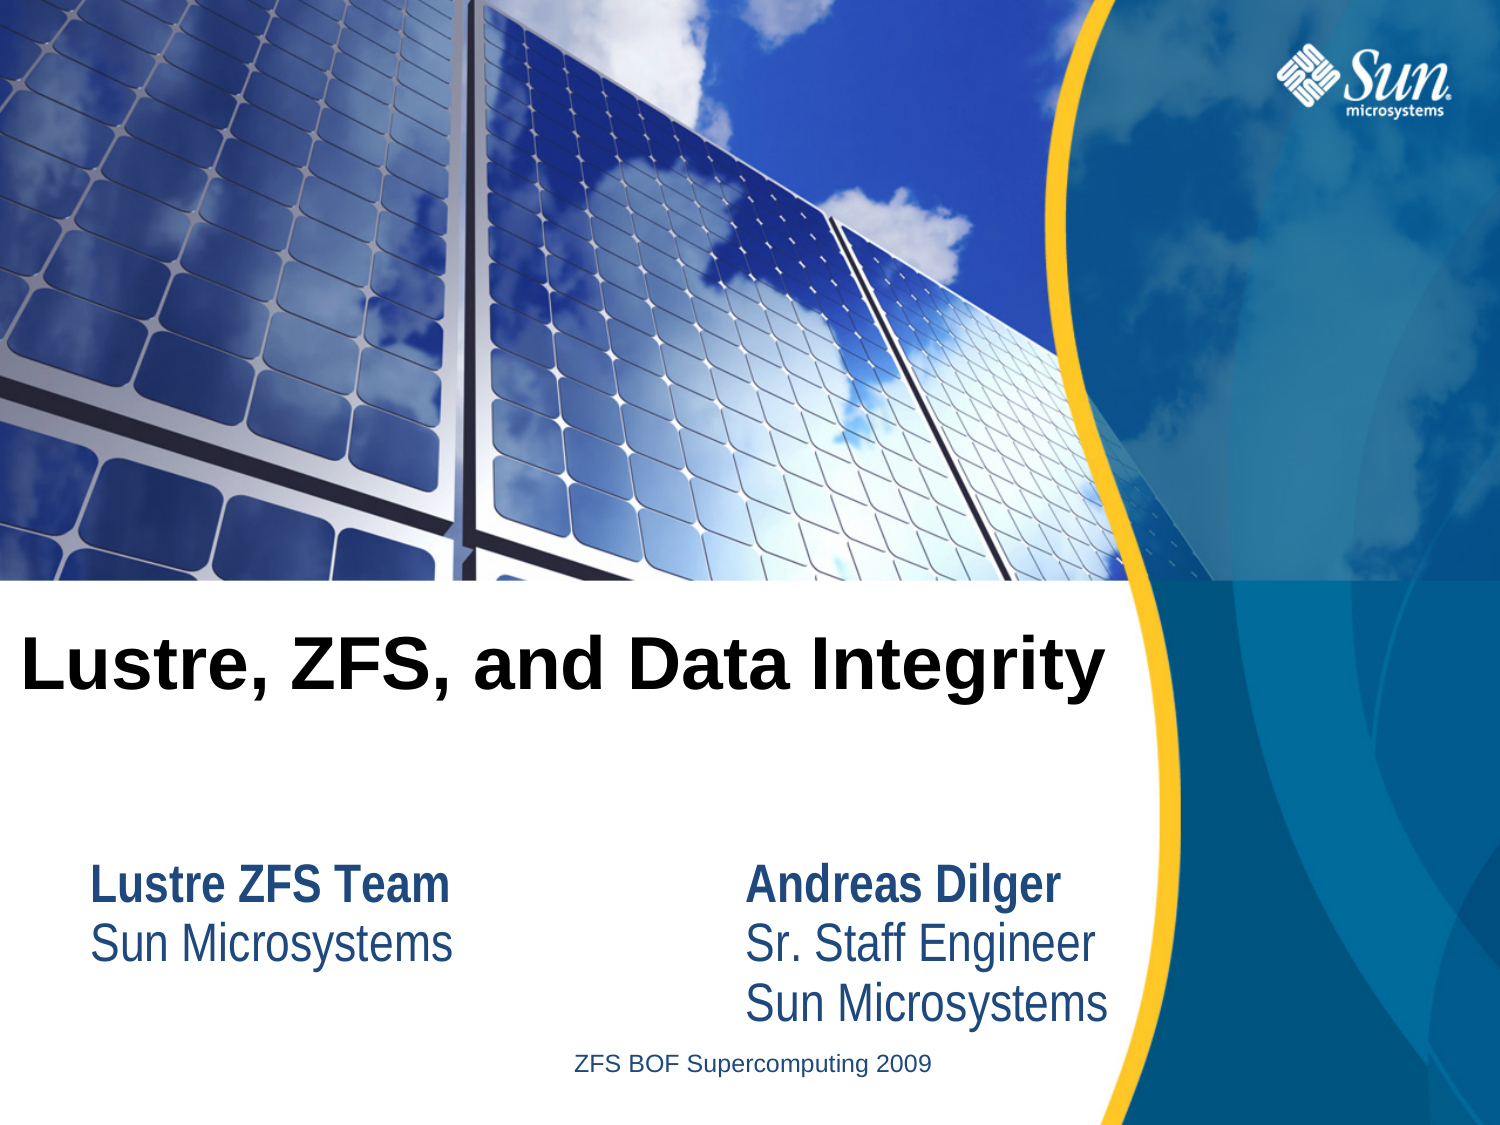

Lustre, ZFS, and Data Integrity
Lustre ZFS Team
Sun Microsystems
Andreas Dilger
Sr. Staff Engineer
Sun Microsystems
ZFS BOF Supercomputing 2009